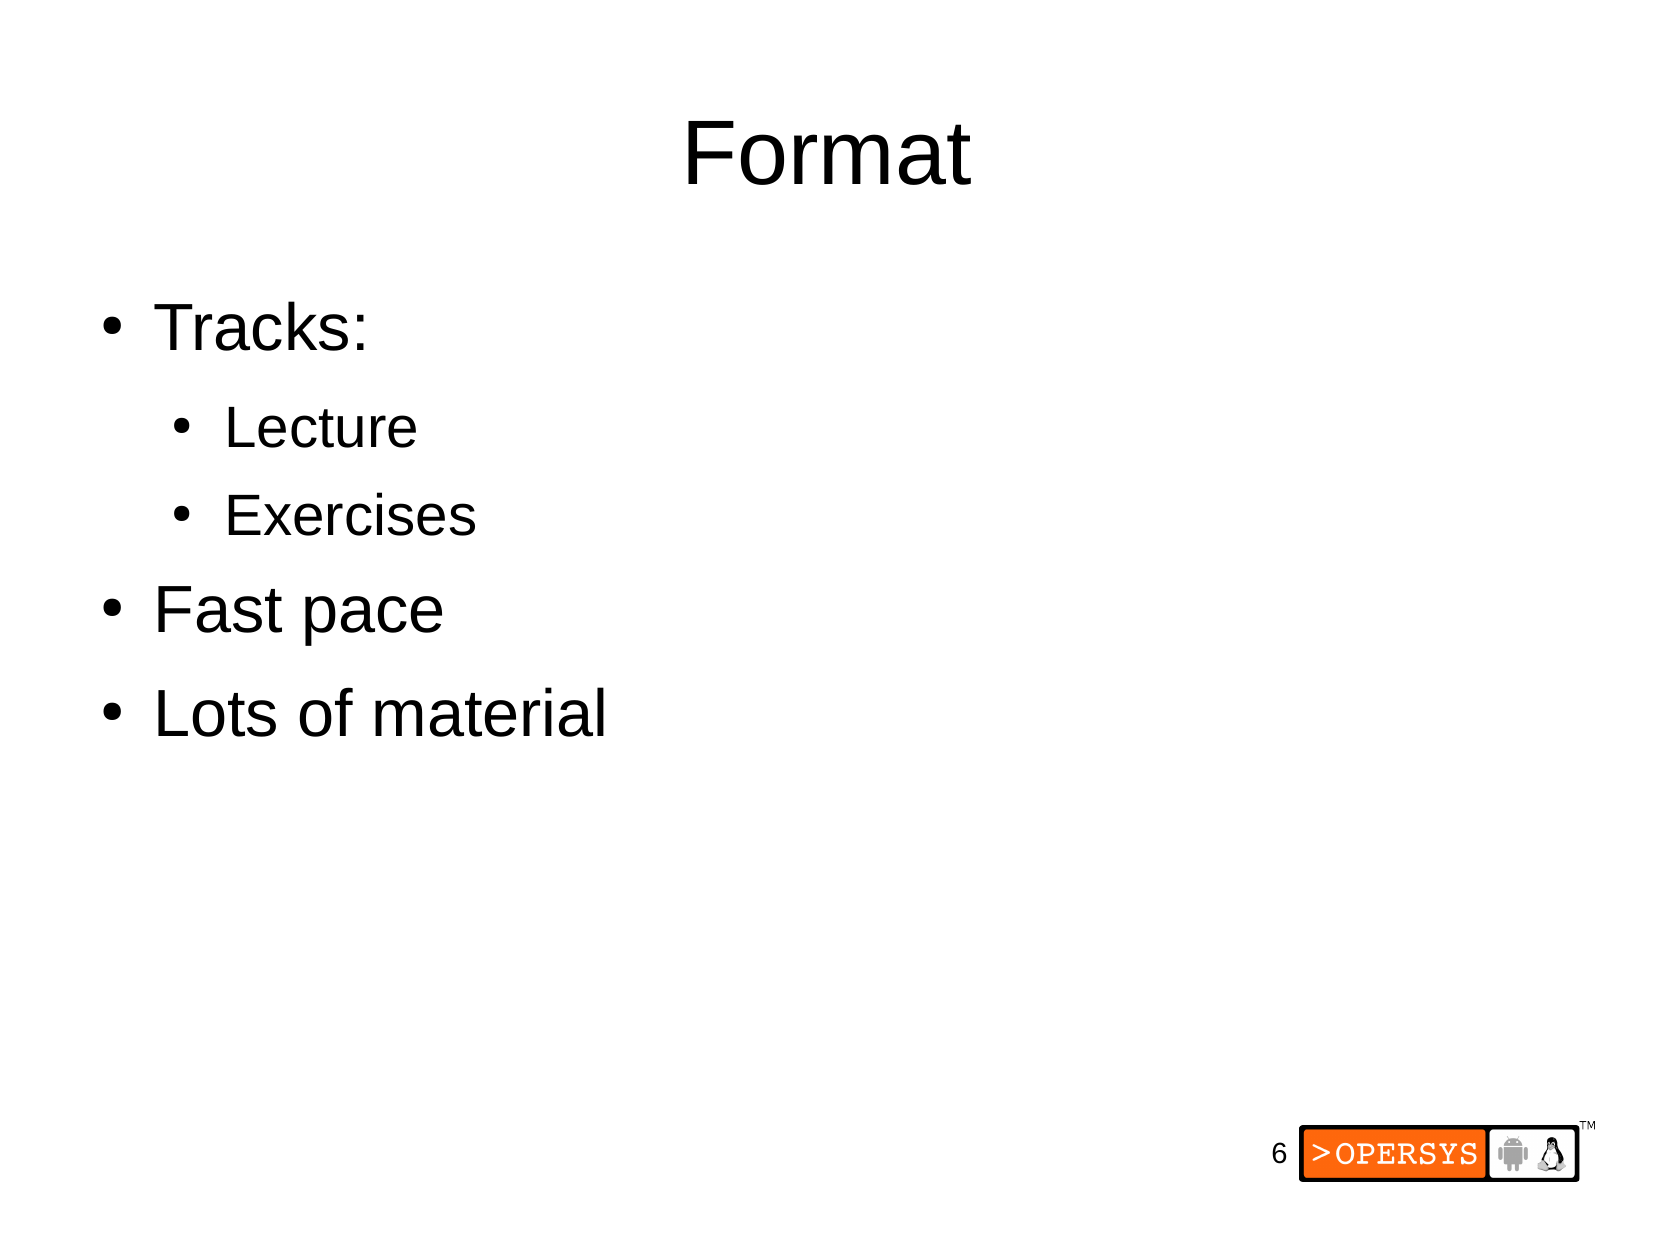

# Format
Tracks:
Lecture
Exercises
Fast pace
Lots of material